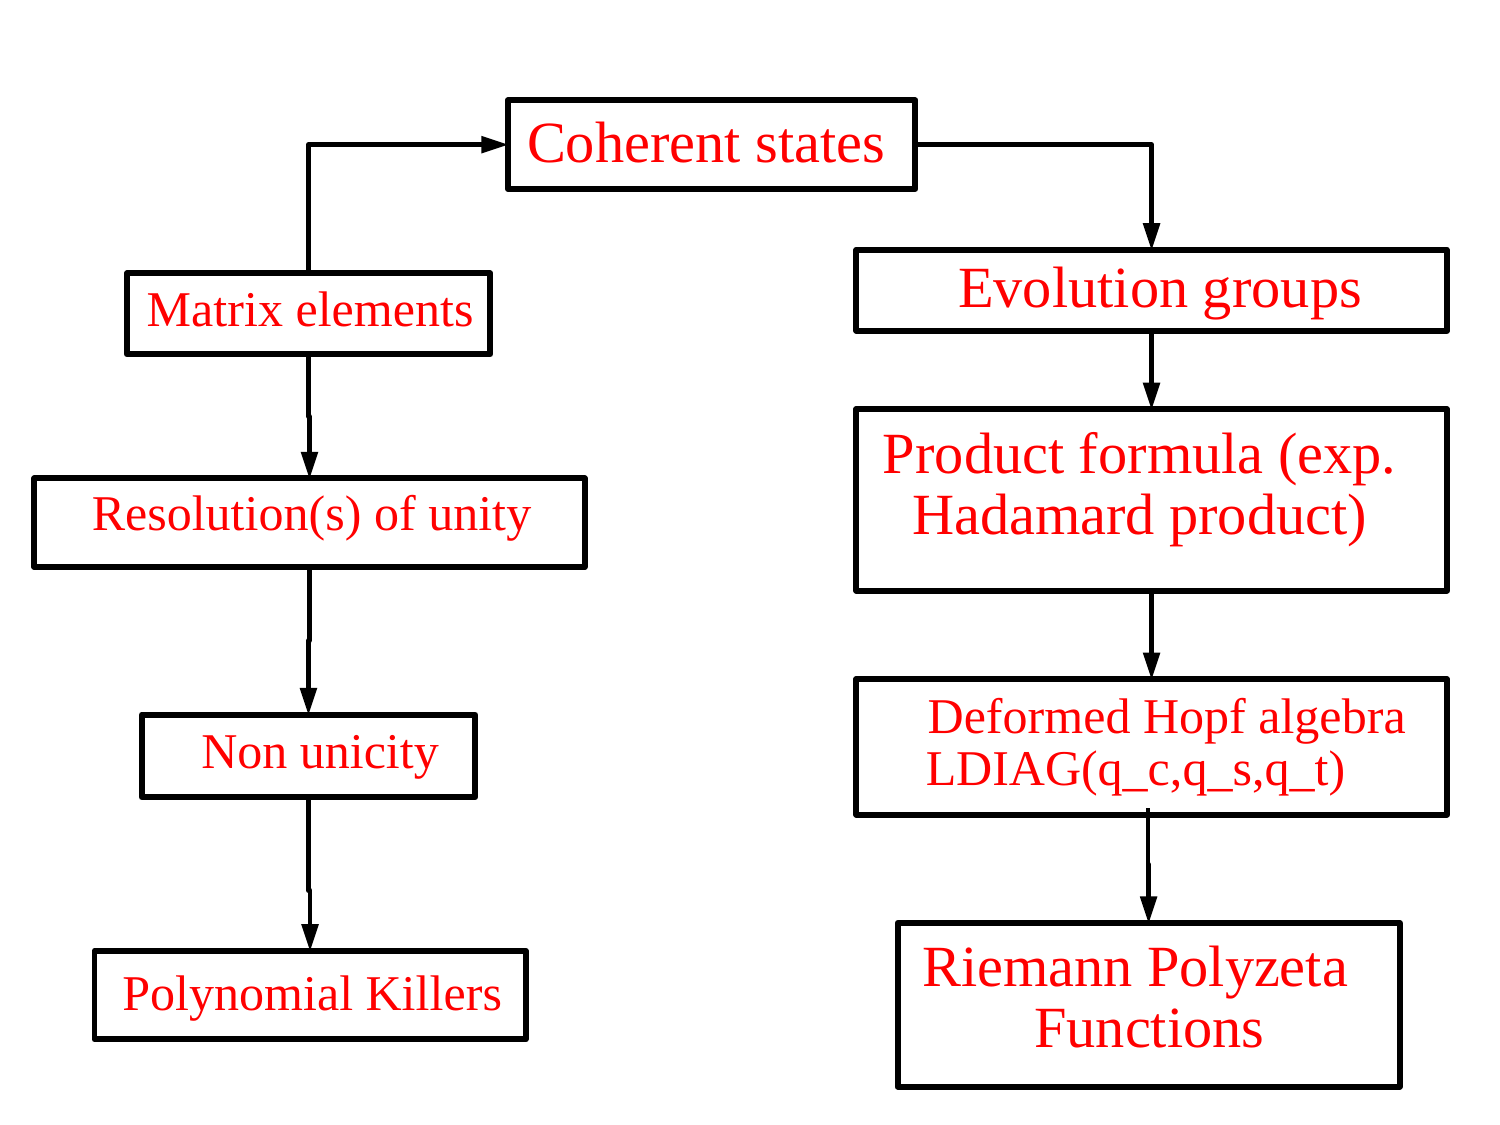

Coherent states
 Evolution groups
Matrix elements
Product formula (exp.
Hadamard product)
 Resolution(s) of unity
 Deformed Hopf algebra
LDIAG(q_c,q_s,q_t)
 Non unicity
Riemann Polyzeta
Functions
Polynomial Killers